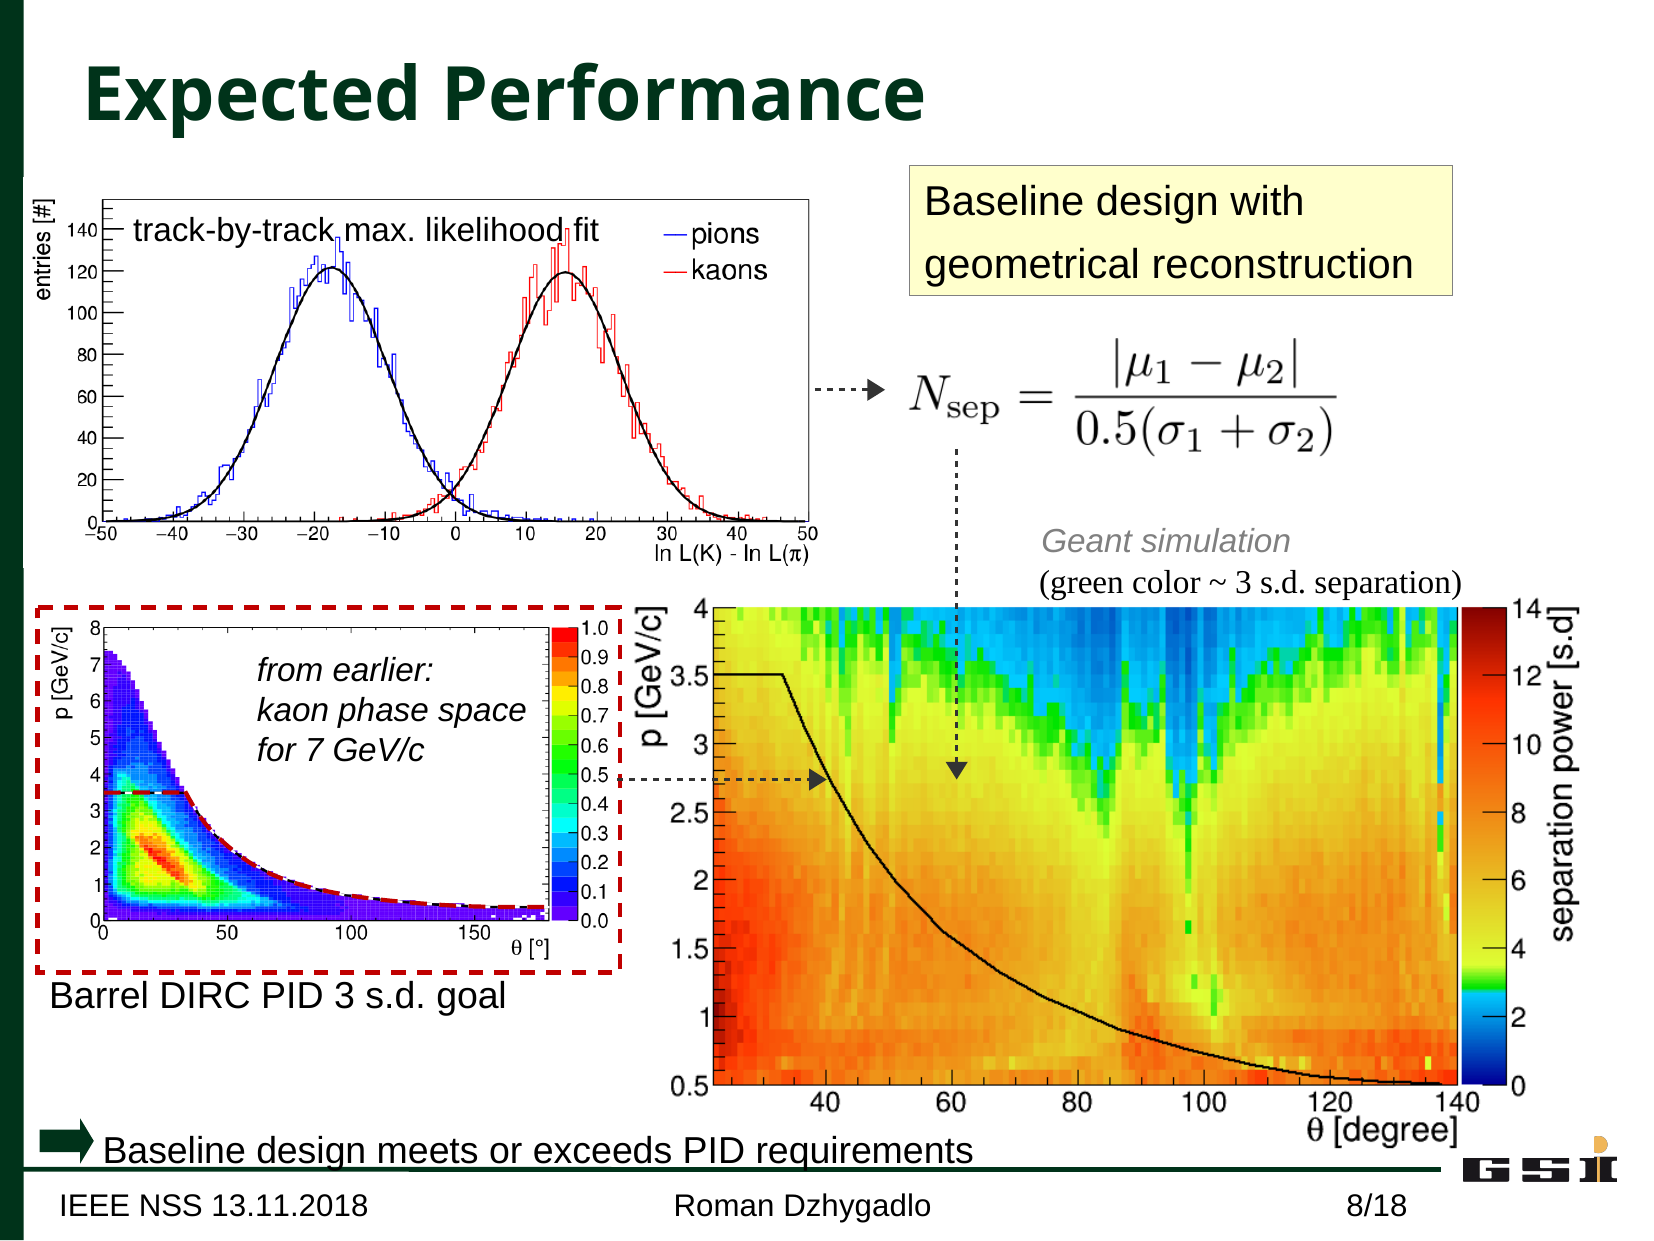

# Expected Performance
Baseline design with
geometrical reconstruction
track-by-track max. likelihood fit
Geant simulation
(green color ~ 3 s.d. separation)
from earlier:
kaon phase space
for 7 GeV/c
Barrel DIRC PID 3 s.d. goal
Baseline design meets or exceeds PID requirements
IEEE NSS 13.11.2018 Roman Dzhygadlo
8